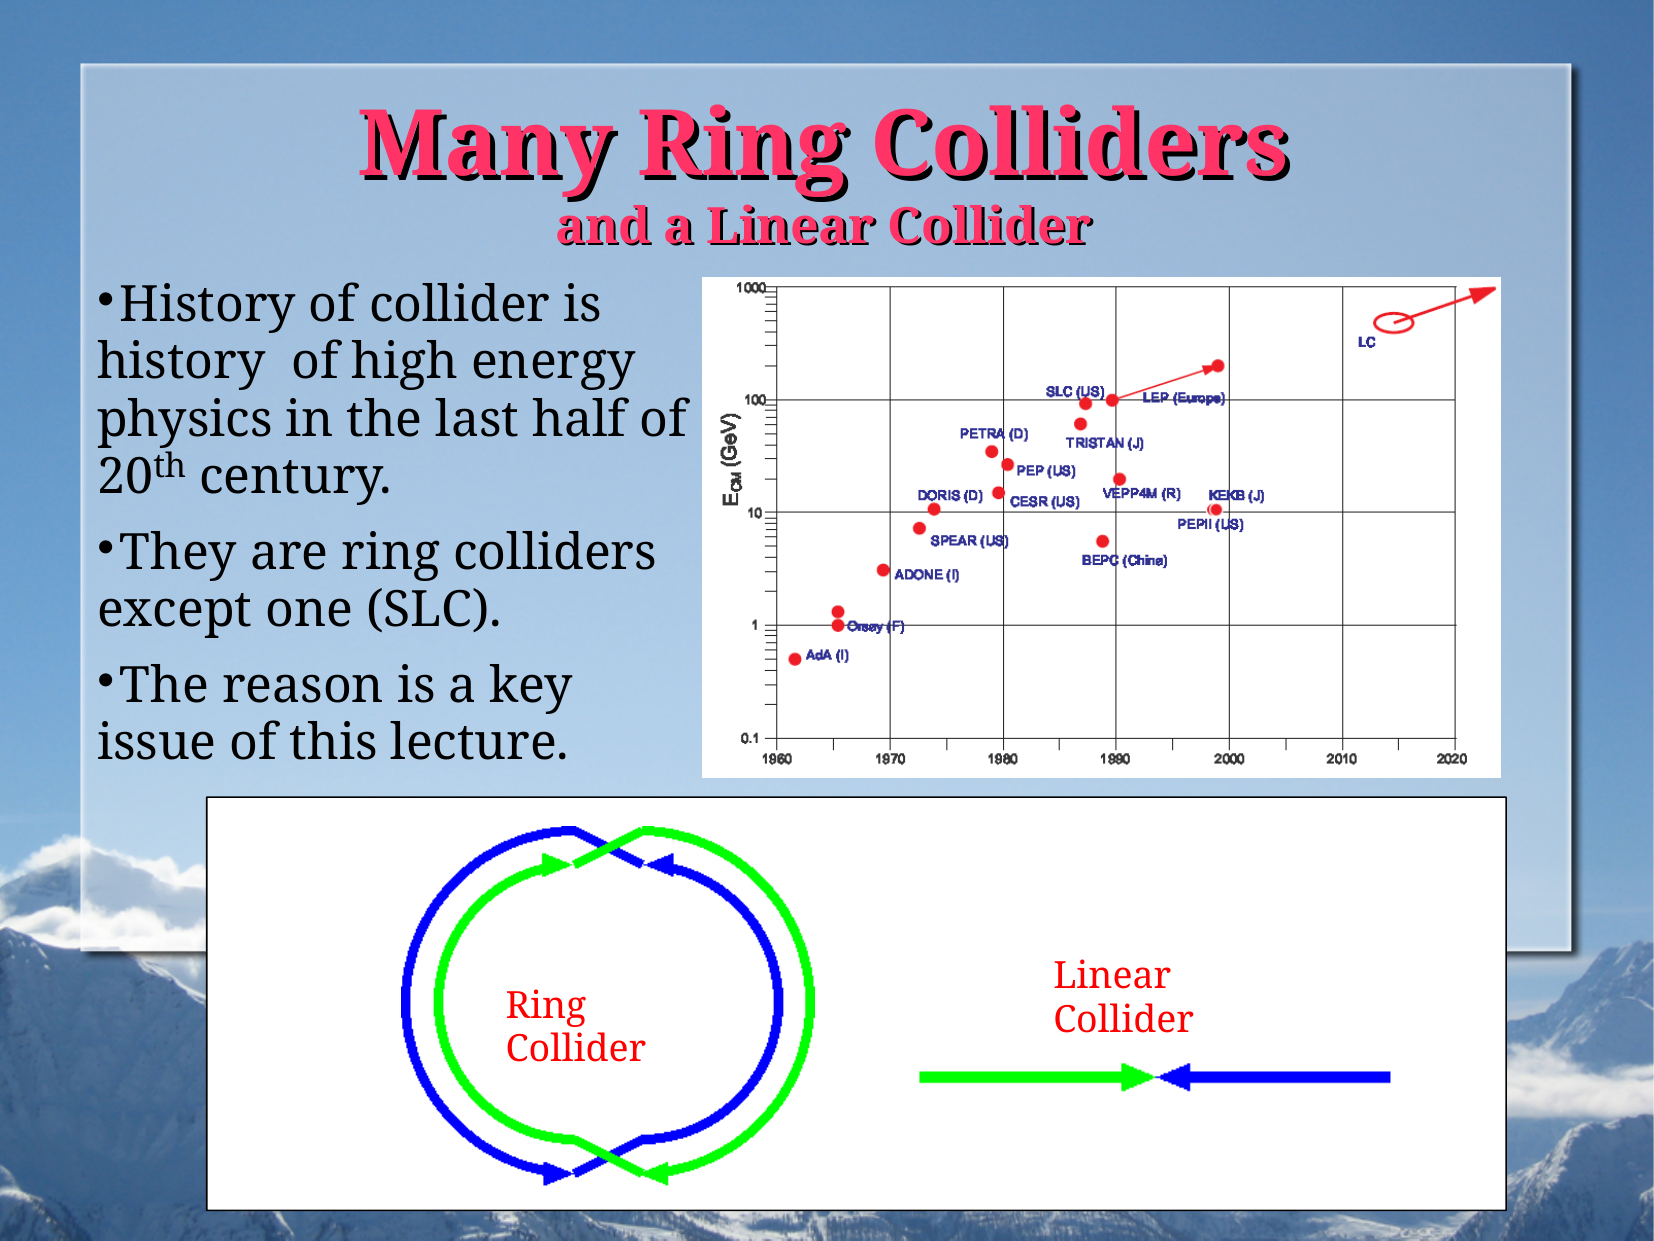

# Many Ring Colliders and a Linear Collider
History of collider is history of high energy physics in the last half of 20th century.
They are ring colliders except one (SLC).
The reason is a key issue of this lecture.
Linear Collider
Ring Collider